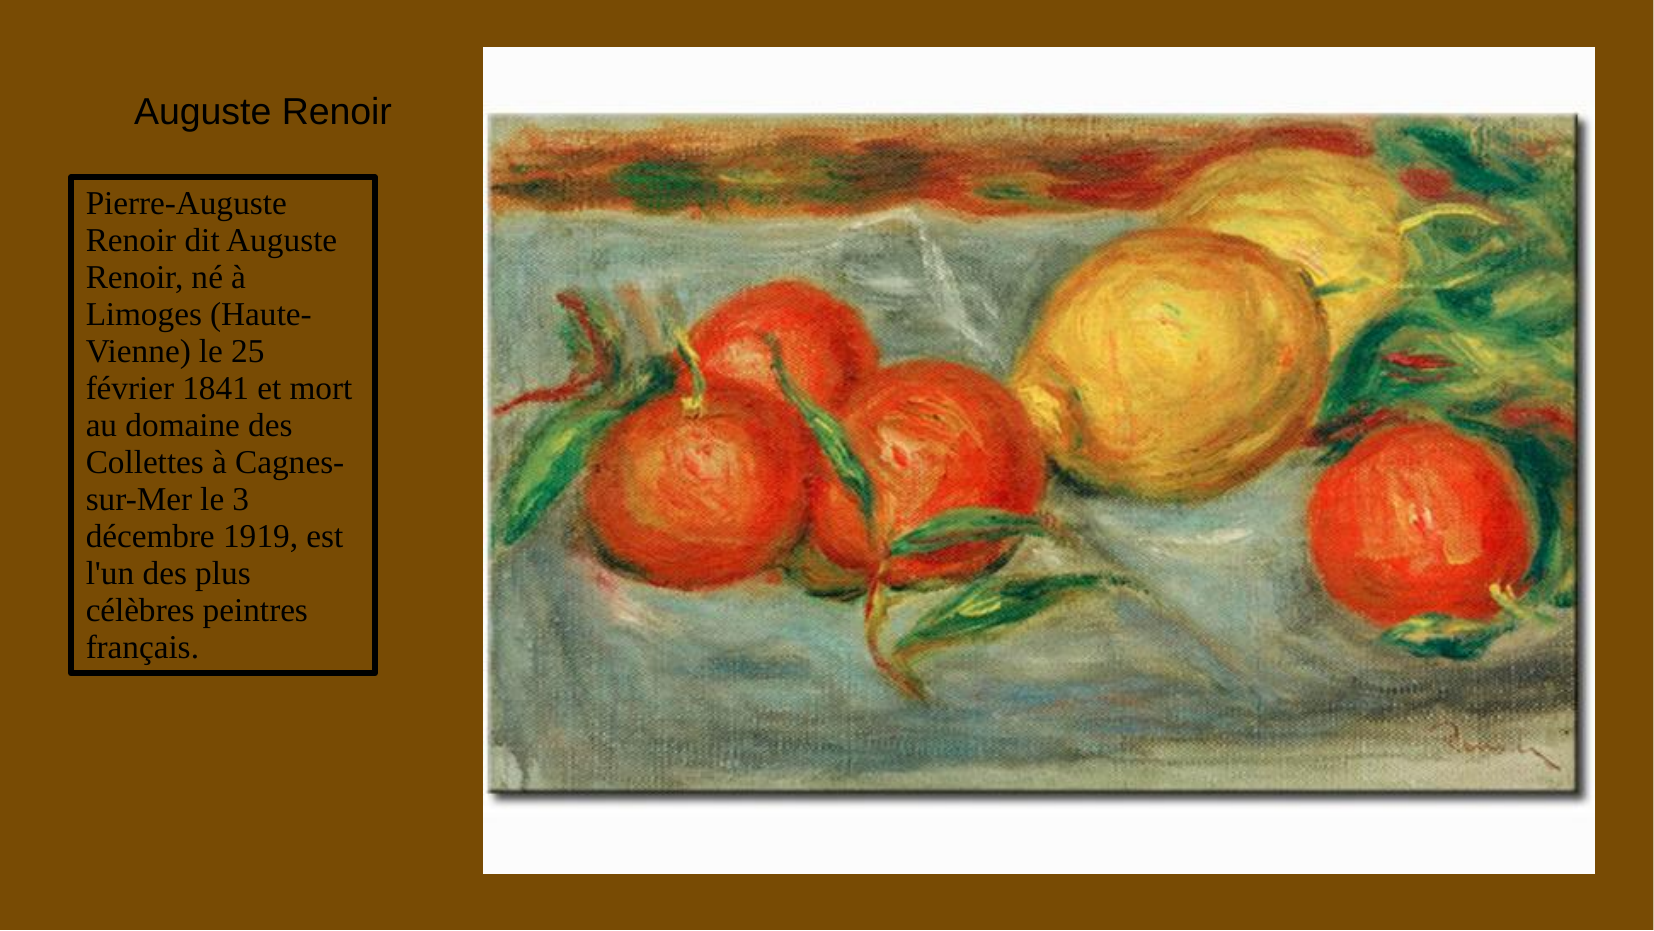

# Auguste Renoir
Pierre-Auguste Renoir dit Auguste Renoir, né à Limoges (Haute-Vienne) le 25 février 1841 et mort au domaine des Collettes à Cagnes-sur-Mer le 3 décembre 1919, est l'un des plus célèbres peintres français.